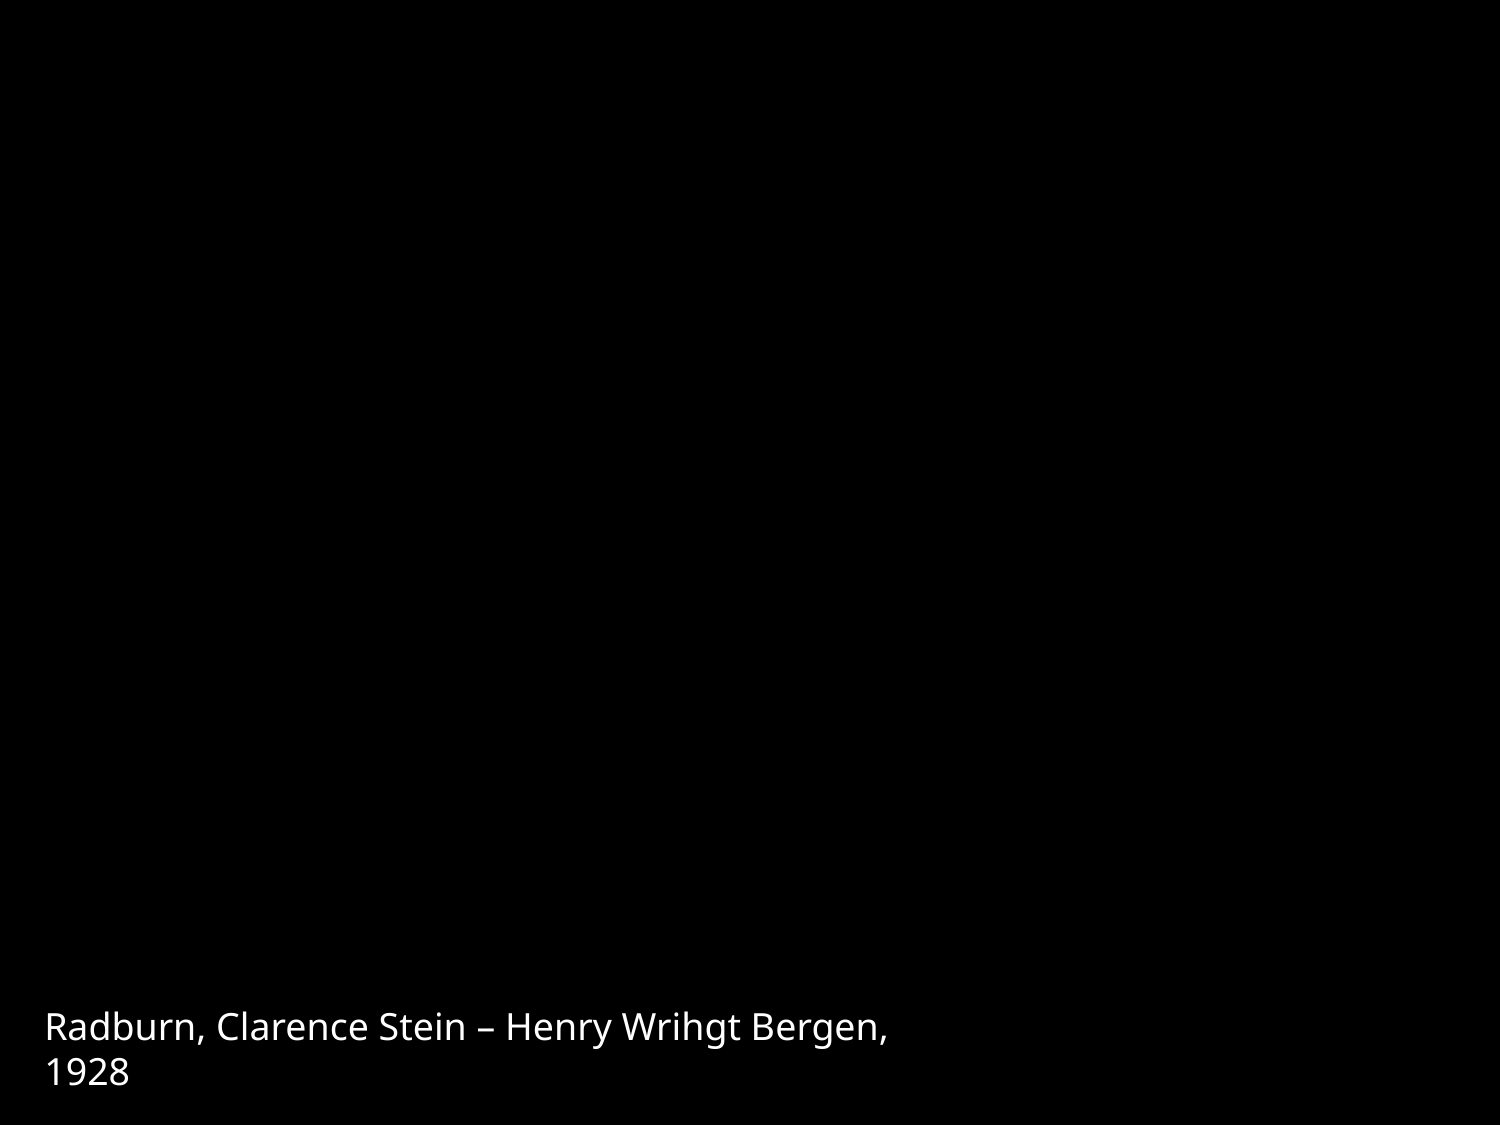

Radburn, Clarence Stein – Henry Wrihgt Bergen, 1928